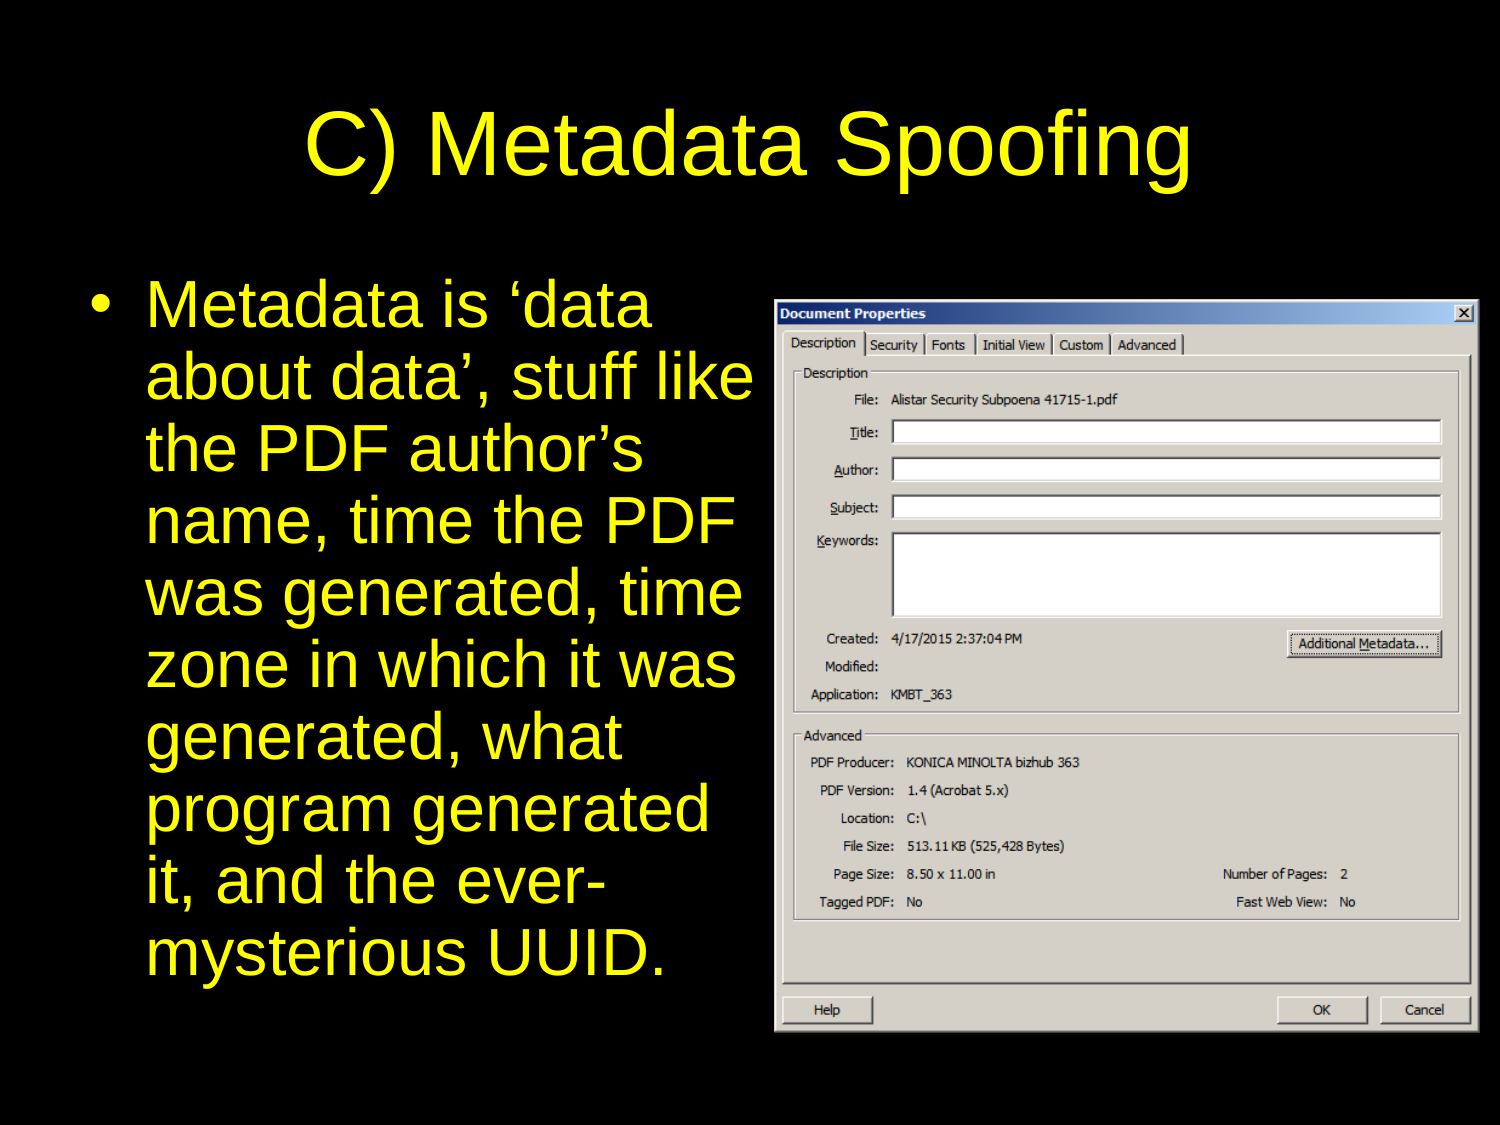

# C) Metadata Spoofing
Metadata is ‘data about data’, stuff like the PDF author’s name, time the PDF was generated, time zone in which it was generated, what program generated it, and the ever-mysterious UUID.